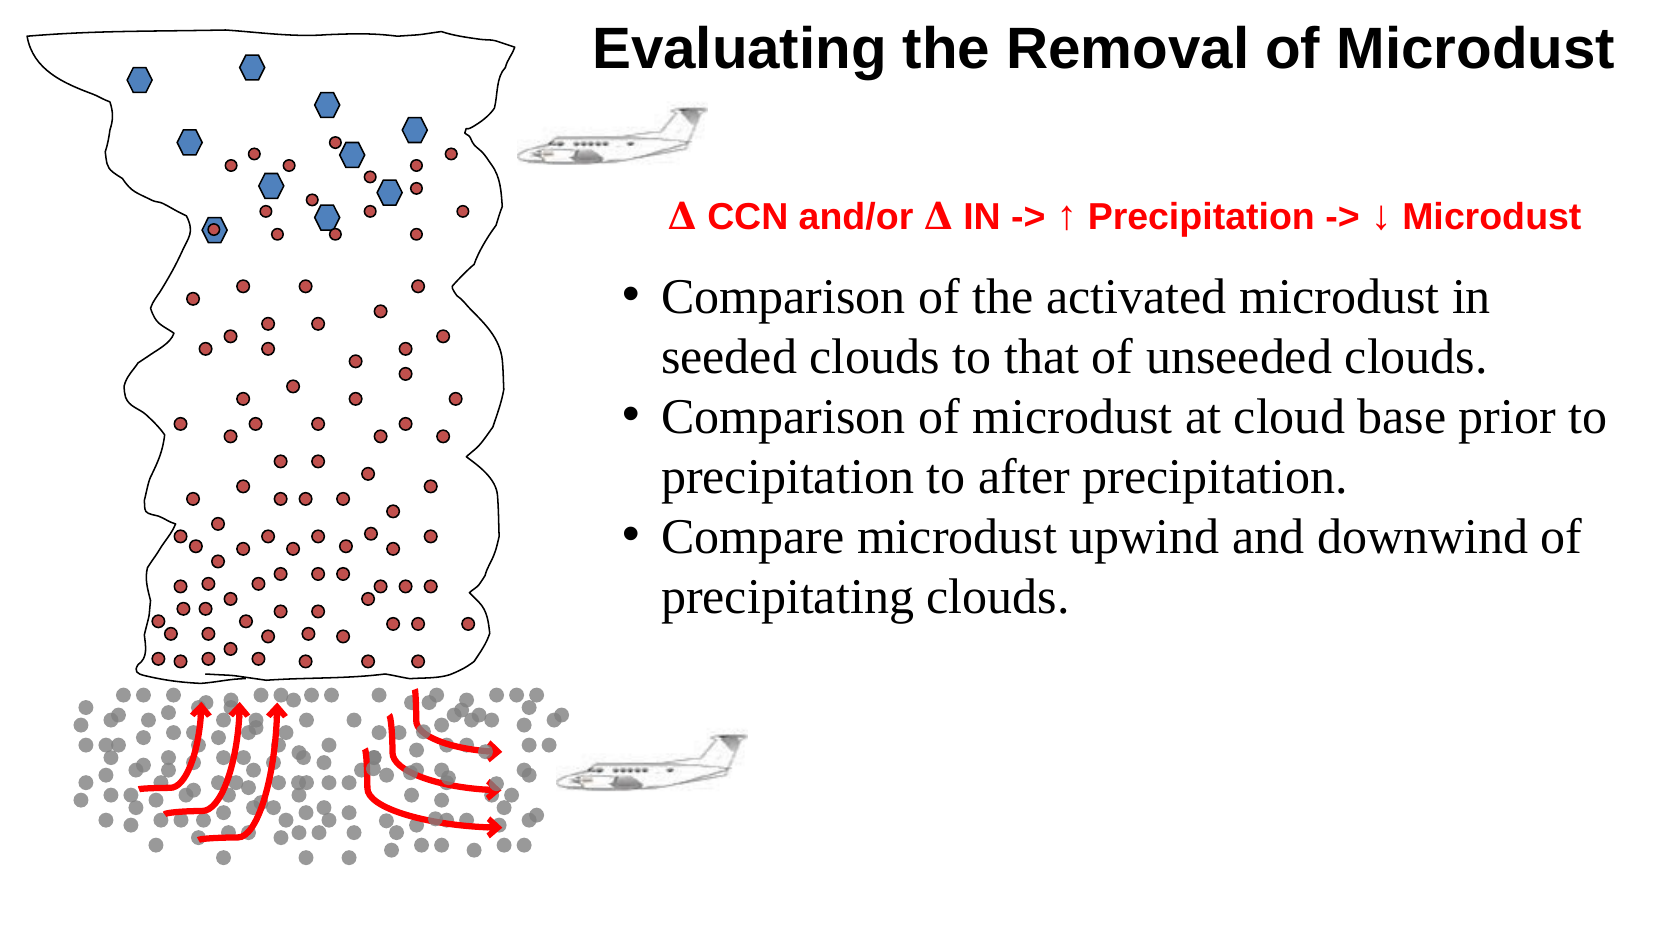

Evaluating the Removal of Microdust
 𝚫 CCN and/or 𝚫 IN -> ↑ Precipitation -> ↓ Microdust
Comparison of the activated microdust in seeded clouds to that of unseeded clouds.
Comparison of microdust at cloud base prior to precipitation to after precipitation.
Compare microdust upwind and downwind of precipitating clouds.